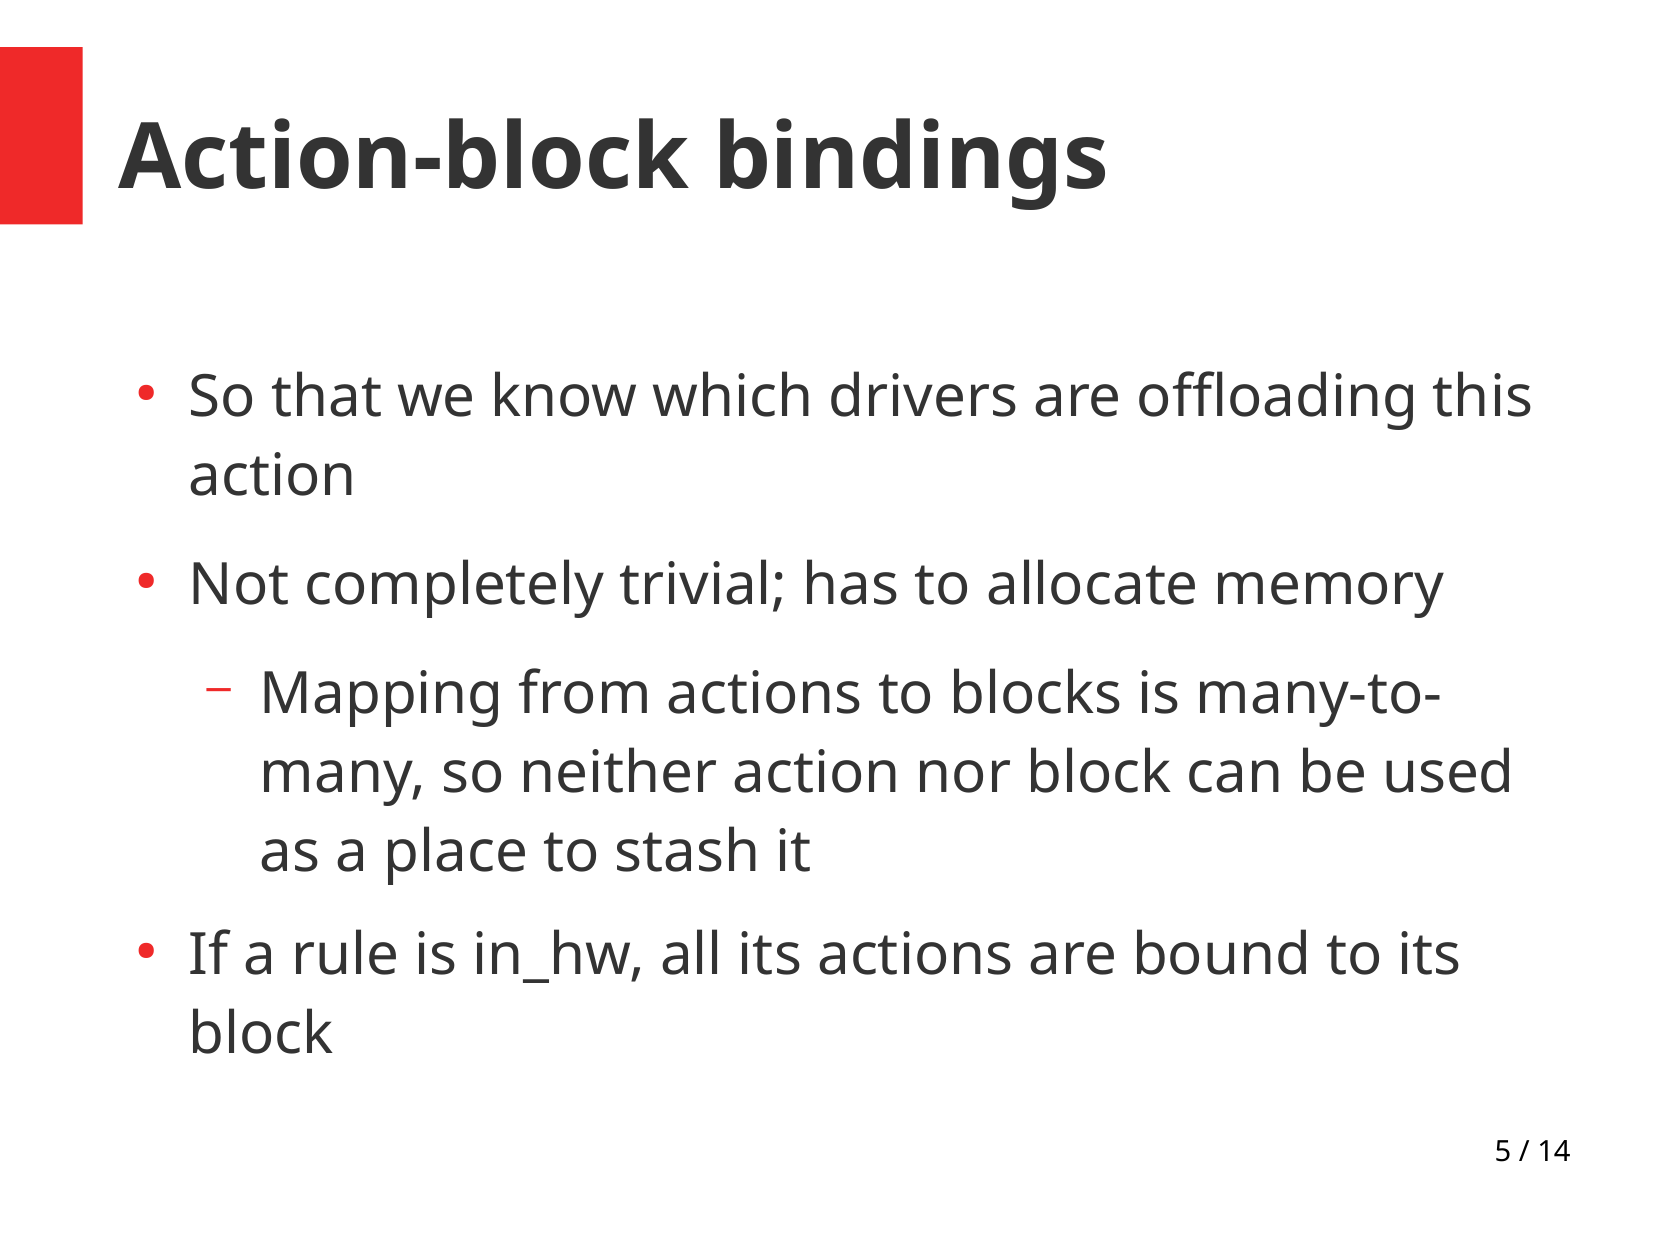

# Action-block bindings
So that we know which drivers are offloading this action
Not completely trivial; has to allocate memory
Mapping from actions to blocks is many-to-many, so neither action nor block can be used as a place to stash it
If a rule is in_hw, all its actions are bound to its block
5